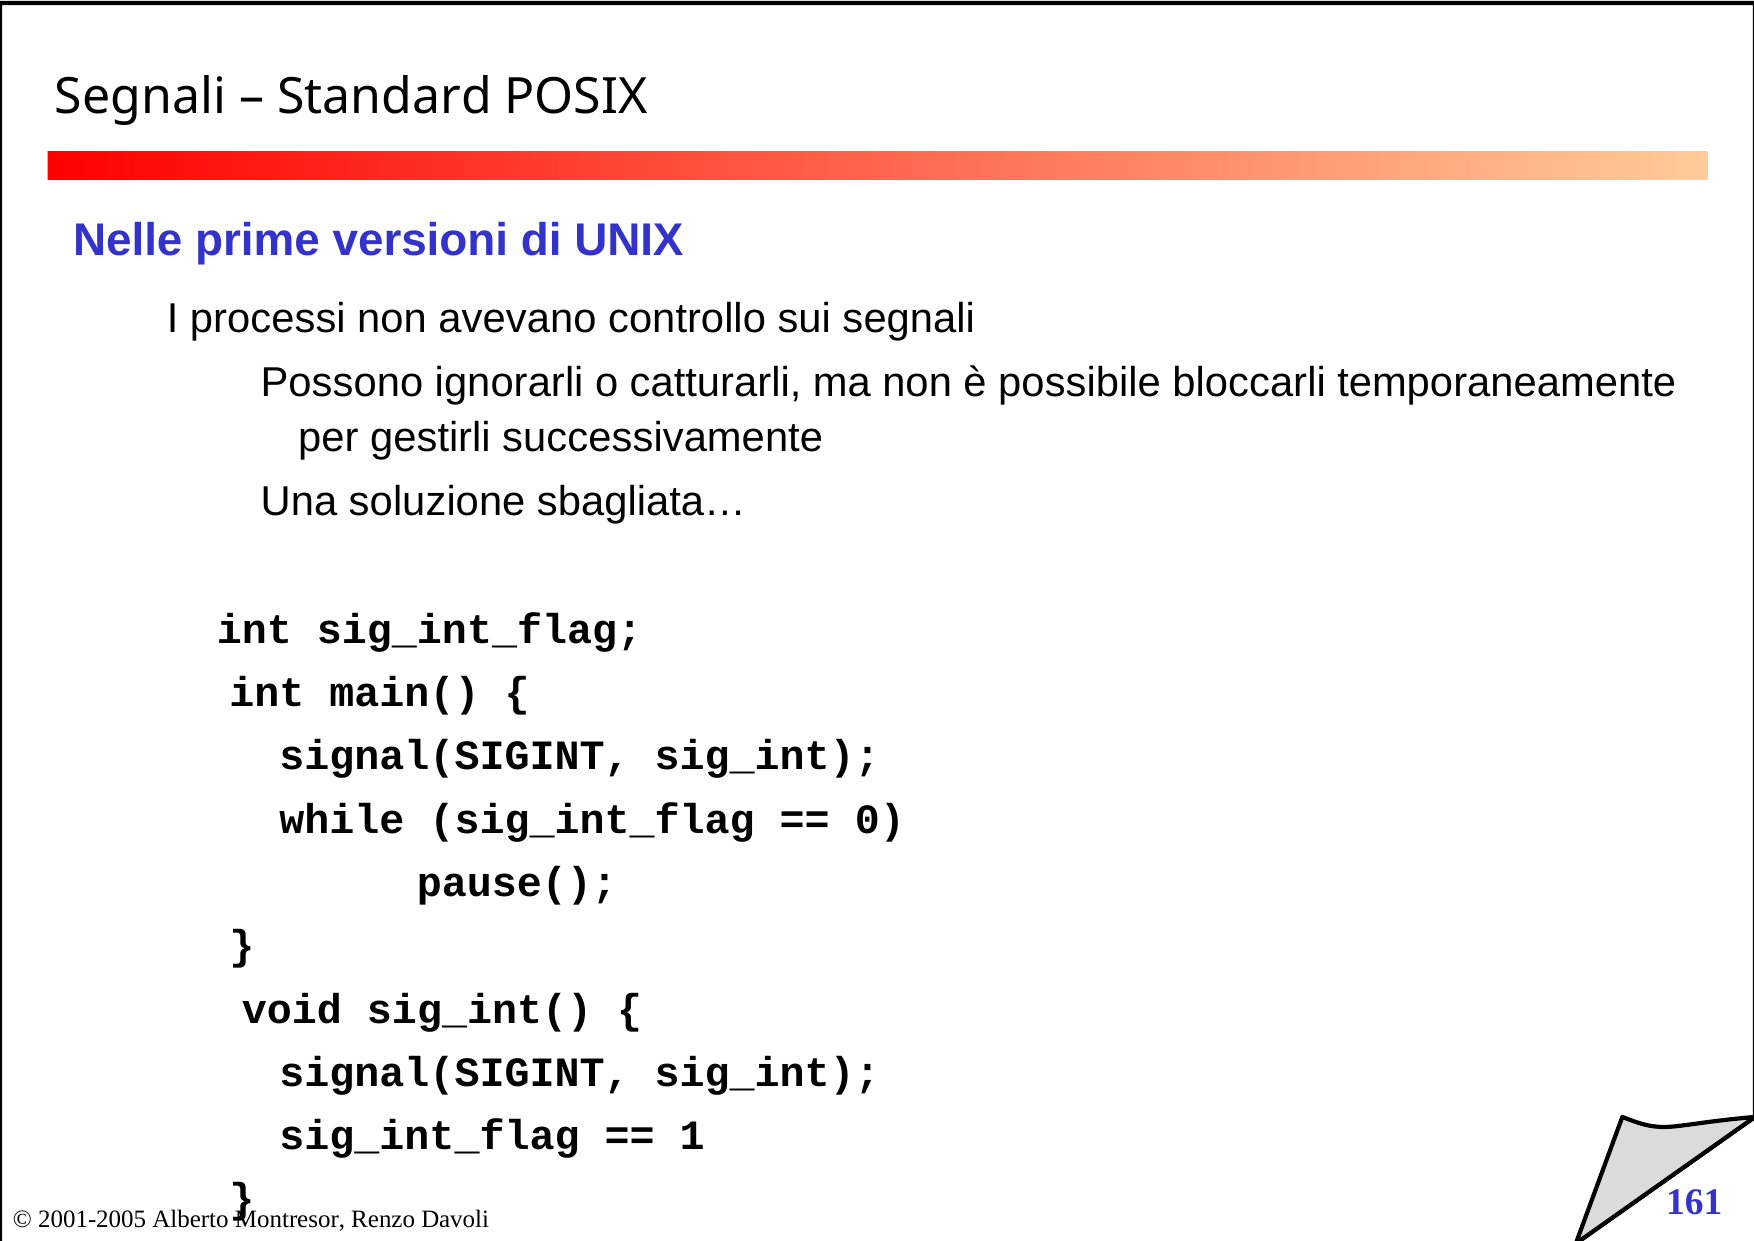

# Segnali – Standard POSIX
Nelle prime versioni di UNIX
I processi non avevano controllo sui segnali
Possono ignorarli o catturarli, ma non è possibile bloccarli temporaneamente per gestirli successivamente
Una soluzione sbagliata…
 int sig_int_flag;
	int main() {
	 signal(SIGINT, sig_int);
	 while (sig_int_flag == 0)
 pause();
	}
 void sig_int() {
	 signal(SIGINT, sig_int);
	 sig_int_flag == 1
	}